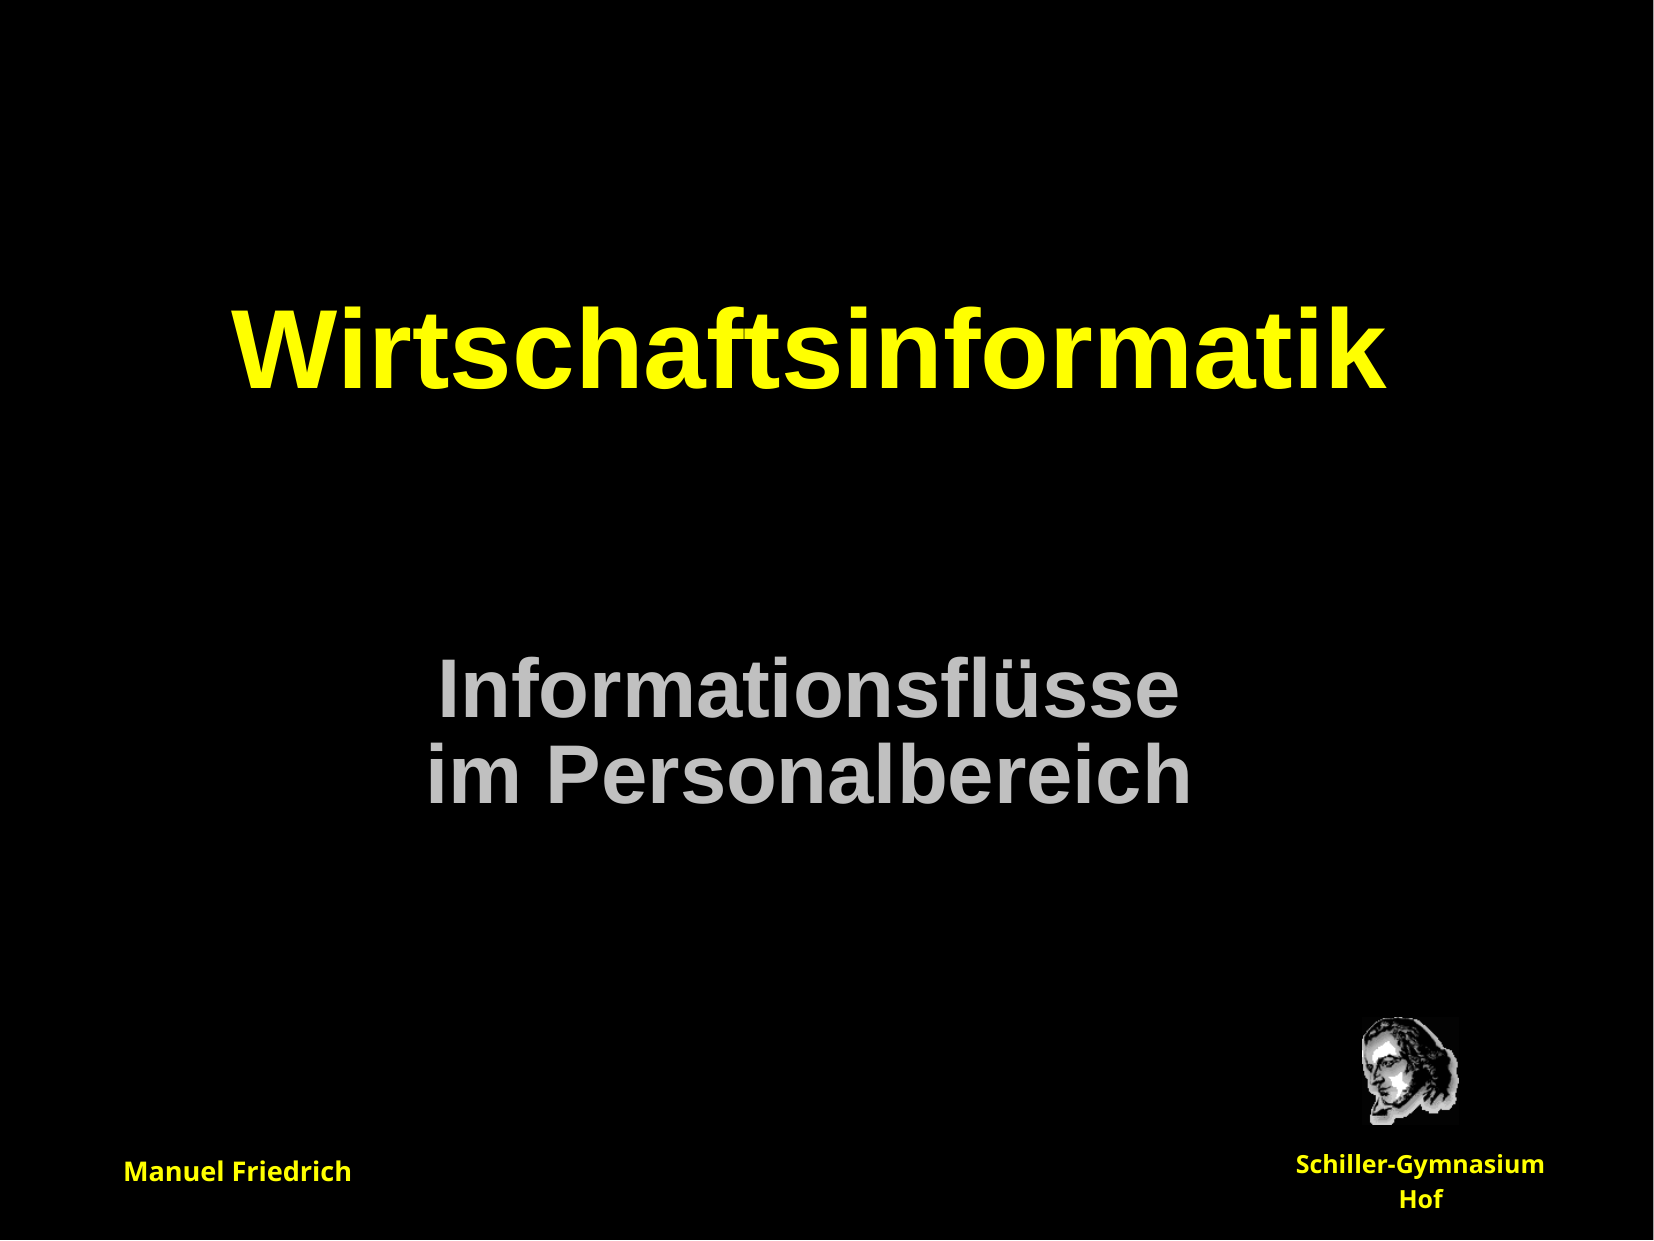

Wirtschaftsinformatik
Informationsflüsse
im Personalbereich
Schiller-Gymnasium
Hof
Manuel Friedrich